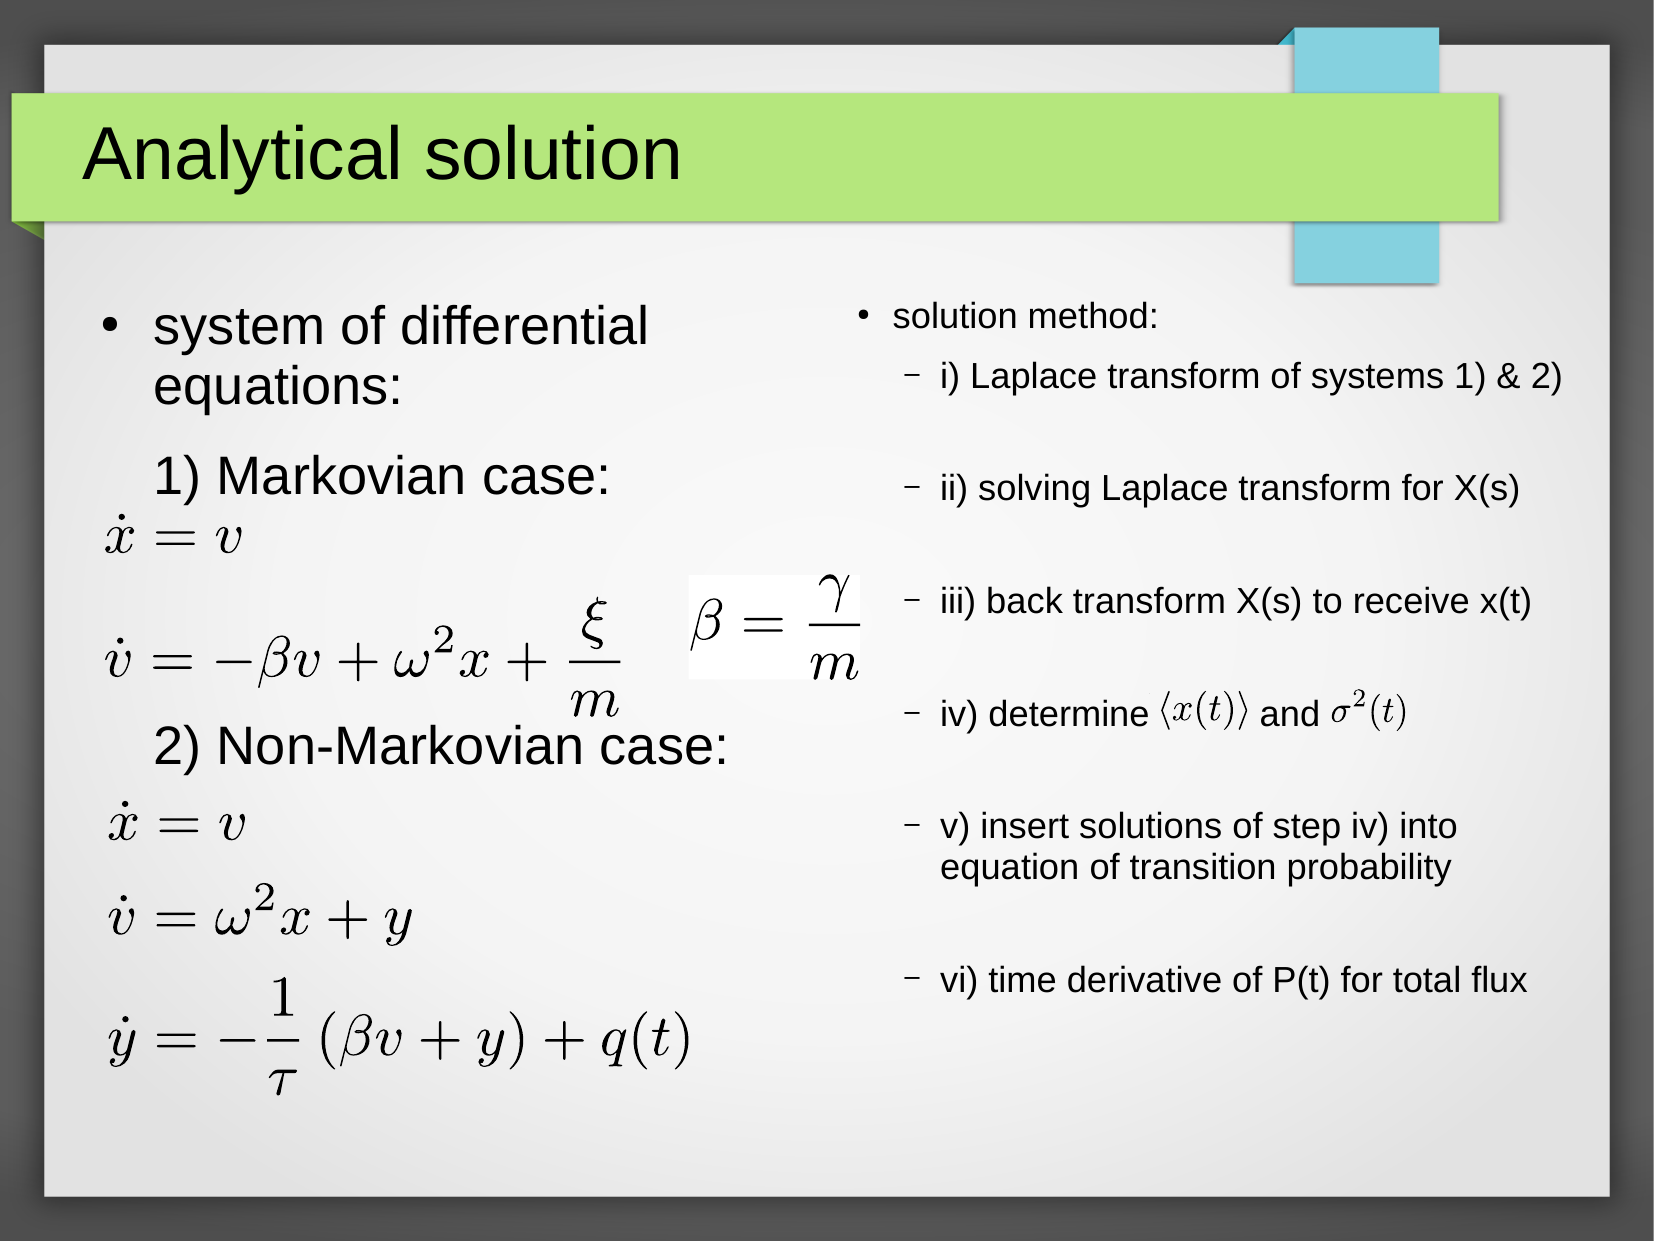

Analytical solution
# system of differential equations:
1) Markovian case:
2) Non-Markovian case:
solution method:
i) Laplace transform of systems 1) & 2)
ii) solving Laplace transform for X(s)
iii) back transform X(s) to receive x(t)
iv) determine and
v) insert solutions of step iv) into equation of transition probability
vi) time derivative of P(t) for total flux